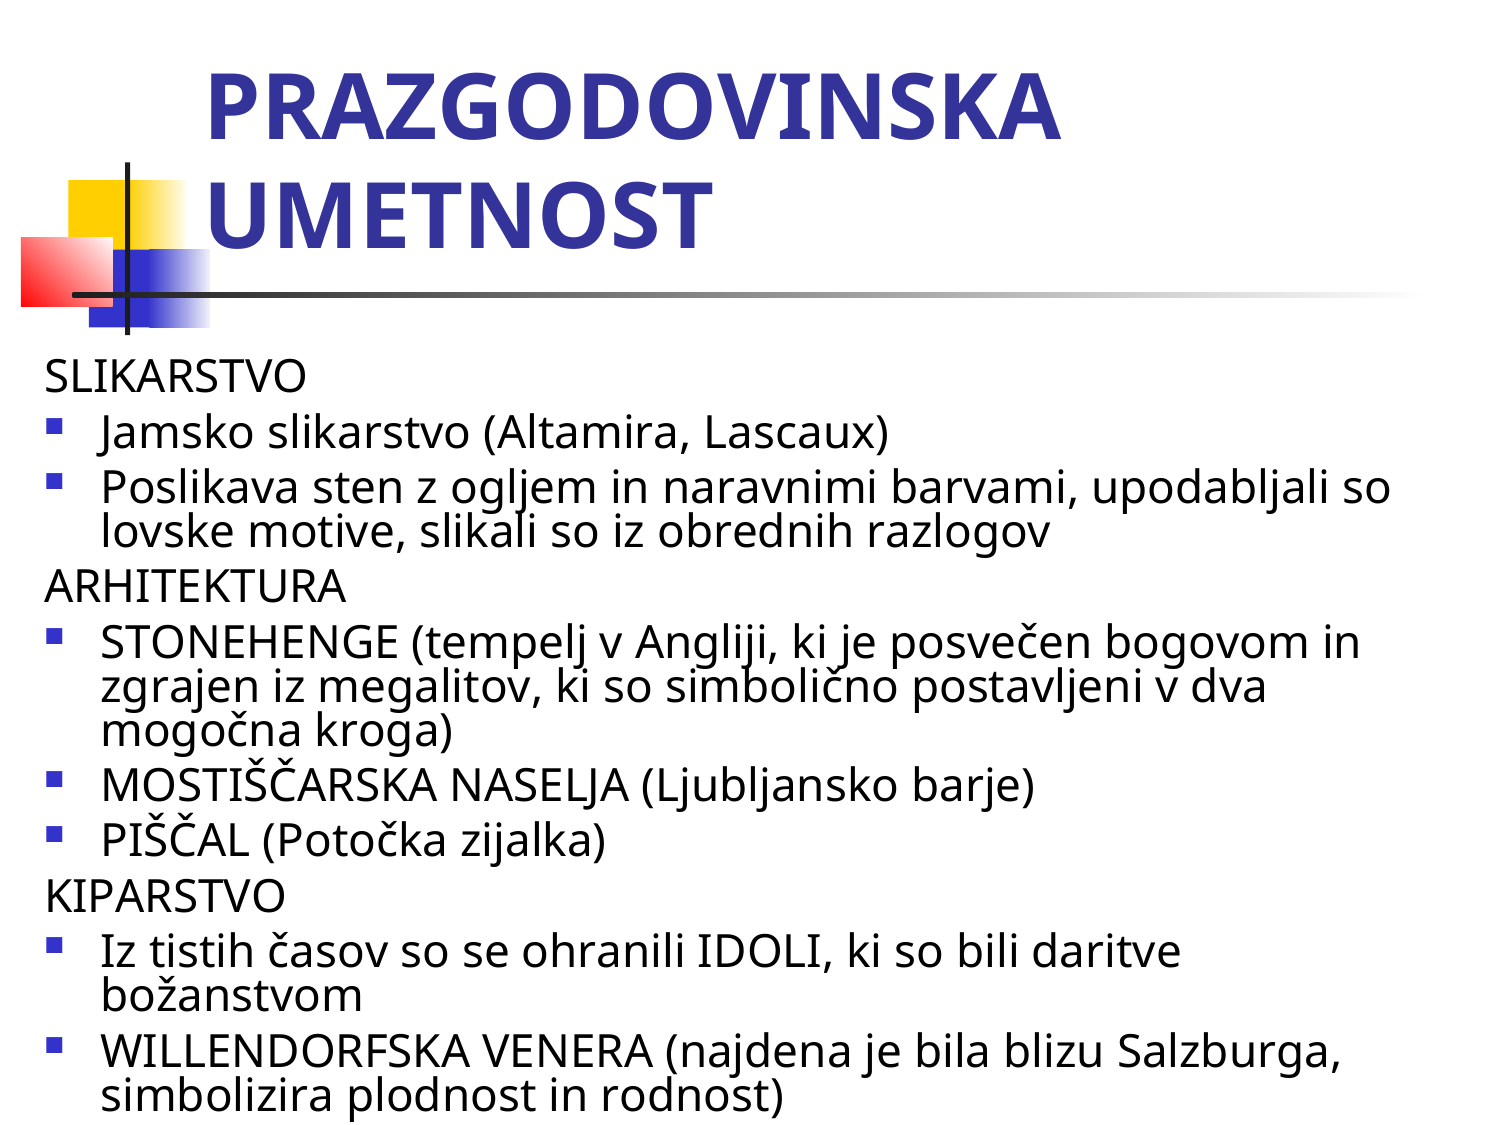

# PRAZGODOVINSKA UMETNOST
SLIKARSTVO
Jamsko slikarstvo (Altamira, Lascaux)
Poslikava sten z ogljem in naravnimi barvami, upodabljali so lovske motive, slikali so iz obrednih razlogov
ARHITEKTURA
STONEHENGE (tempelj v Angliji, ki je posvečen bogovom in zgrajen iz megalitov, ki so simbolično postavljeni v dva mogočna kroga)
MOSTIŠČARSKA NASELJA (Ljubljansko barje)
PIŠČAL (Potočka zijalka)
KIPARSTVO
Iz tistih časov so se ohranili IDOLI, ki so bili daritve božanstvom
WILLENDORFSKA VENERA (najdena je bila blizu Salzburga, simbolizira plodnost in rodnost)